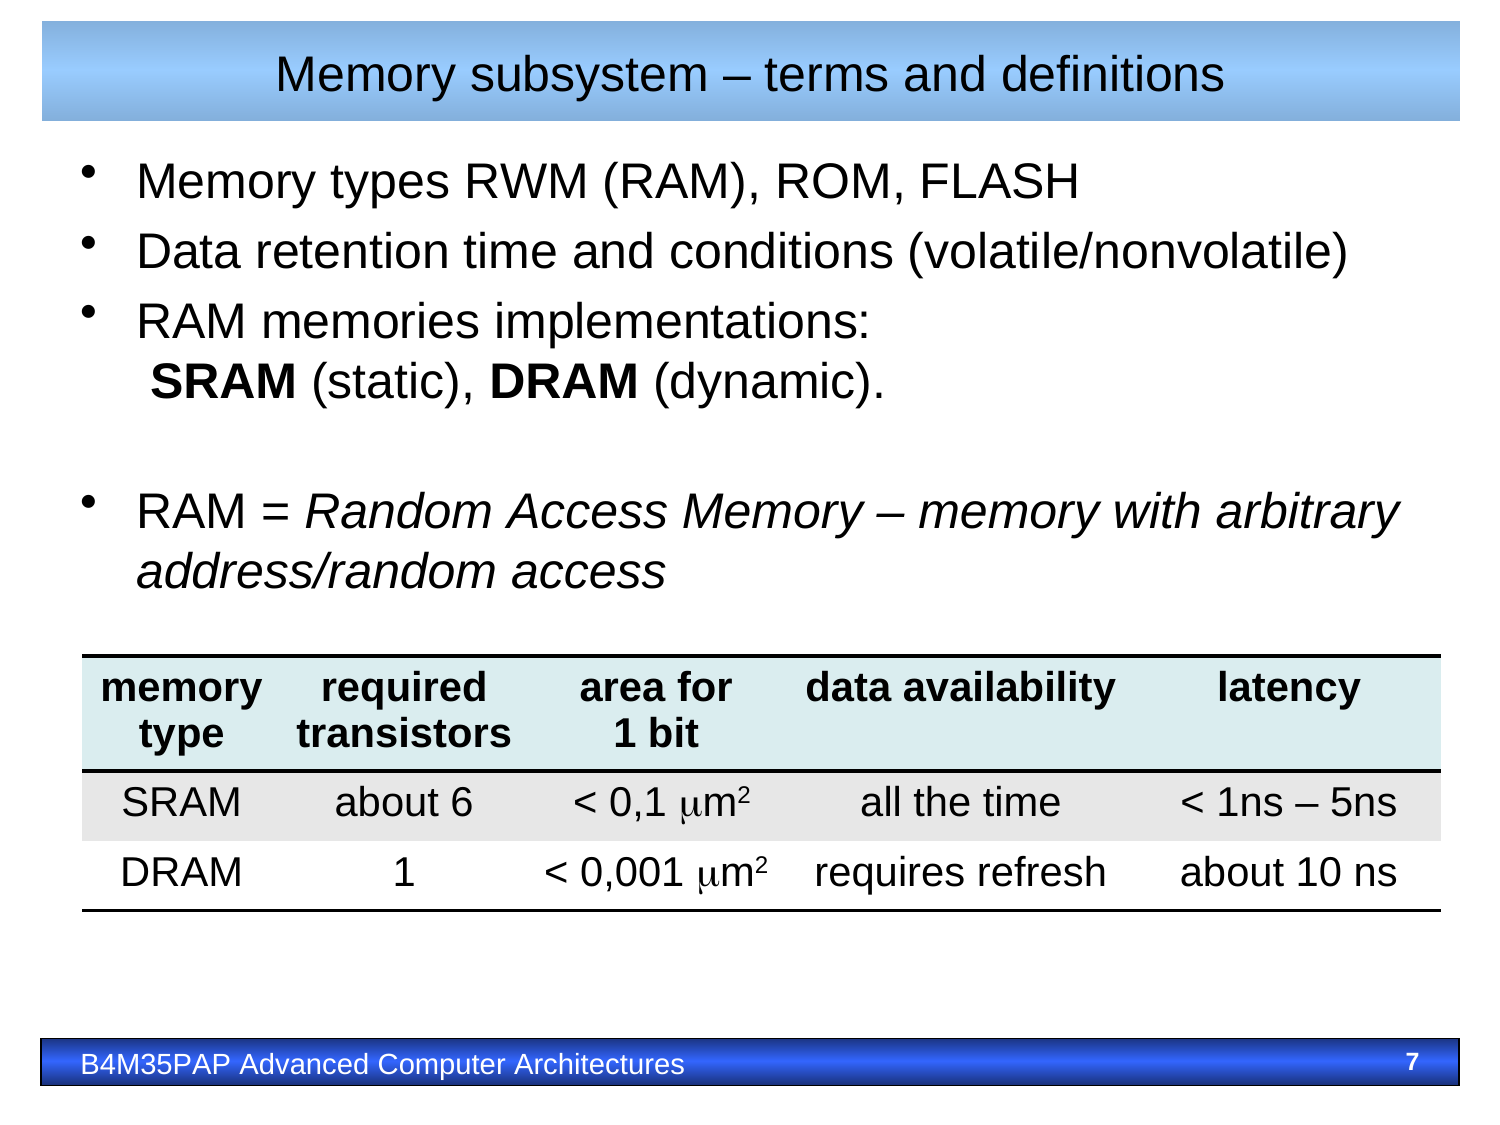

# Memory subsystem – terms and definitions
Memory types RWM (RAM), ROM, FLASH
Data retention time and conditions (volatile/nonvolatile)
RAM memories implementations:
 SRAM (static), DRAM (dynamic).
RAM = Random Access Memory – memory with arbitrary address/random access
| memory type | required transistors | area for 1 bit | data availability | latency |
| --- | --- | --- | --- | --- |
| SRAM | about 6 | < 0,1 m2 | all the time | < 1ns – 5ns |
| DRAM | 1 | < 0,001 m2 | requires refresh | about 10 ns |